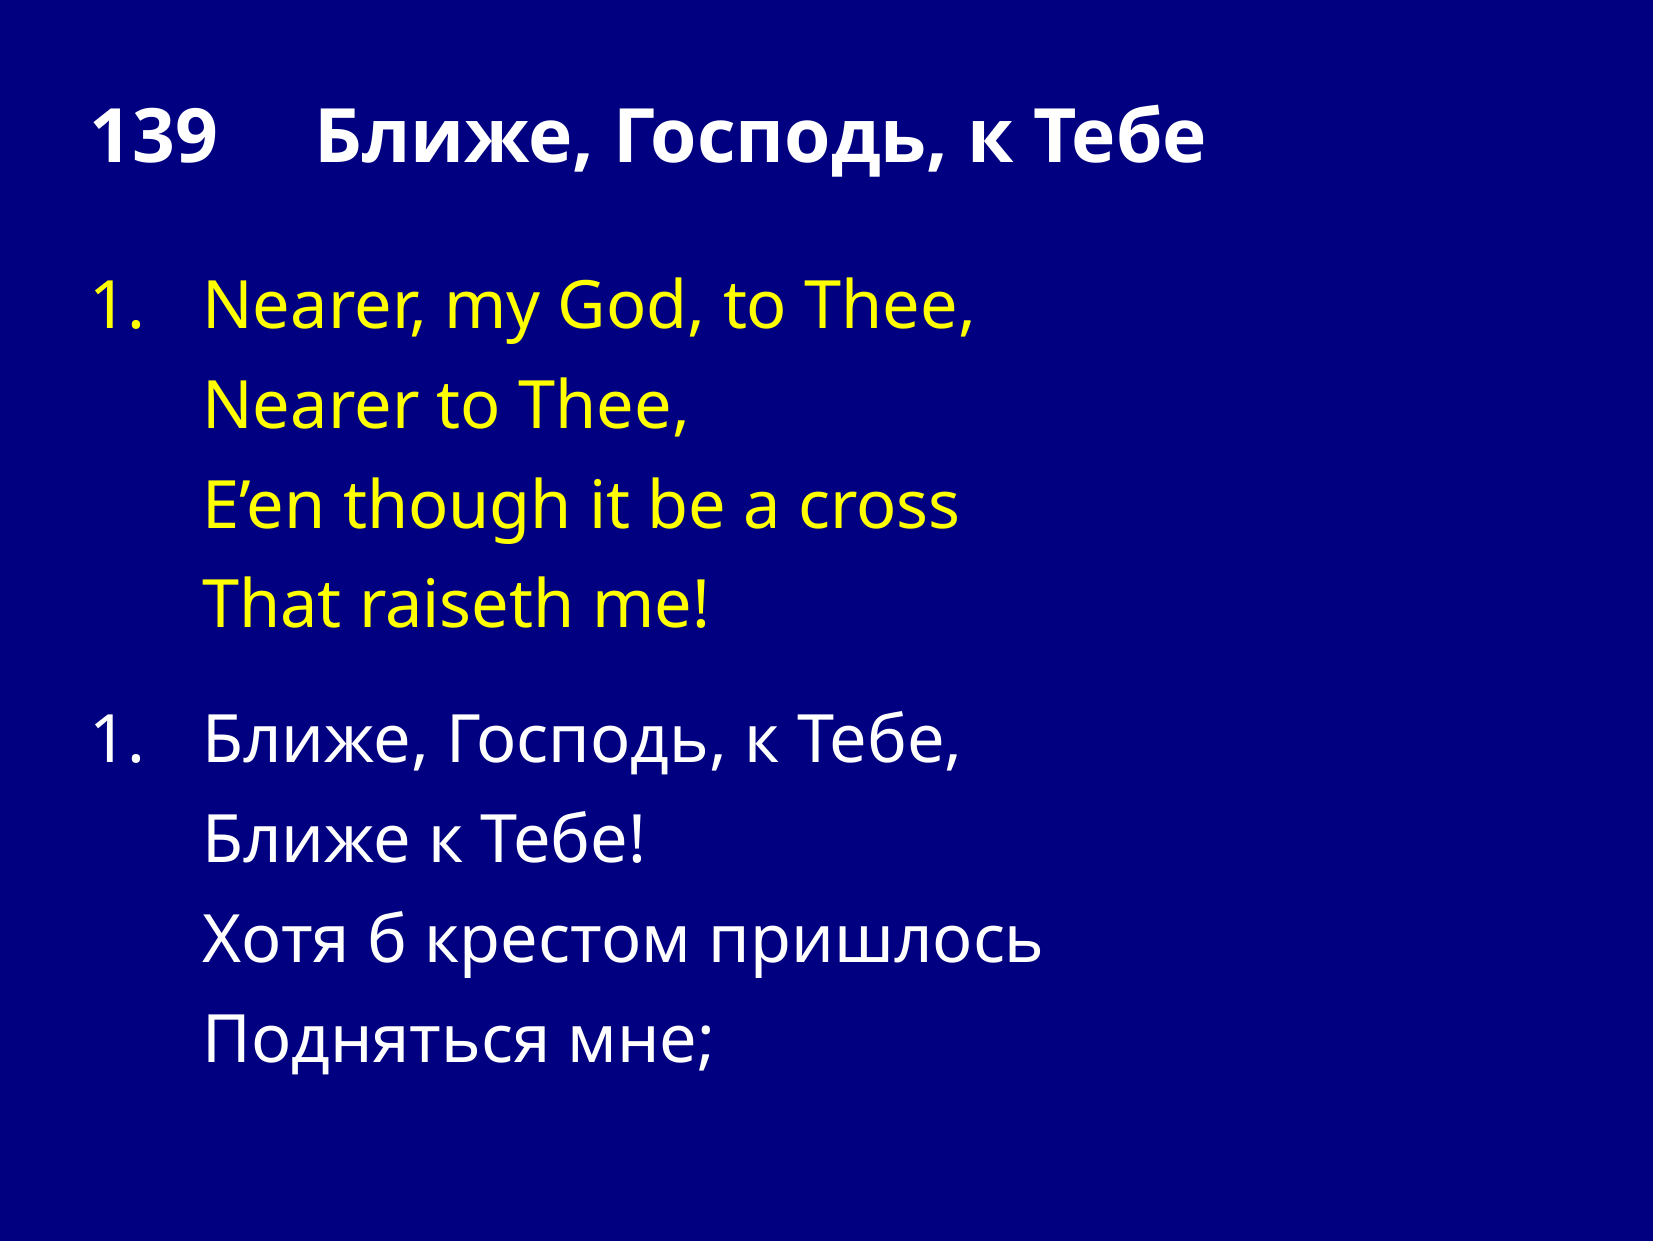

139	Ближе, Господь, к Тебе
1.	Nearer, my God, to Thee,
	Nearer to Thee,
	E’en though it be a cross
	That raiseth me!
1.	Ближе, Господь, к Тебе,
	Ближе к Тебе!
	Хотя б крестом пришлось
	Подняться мне;